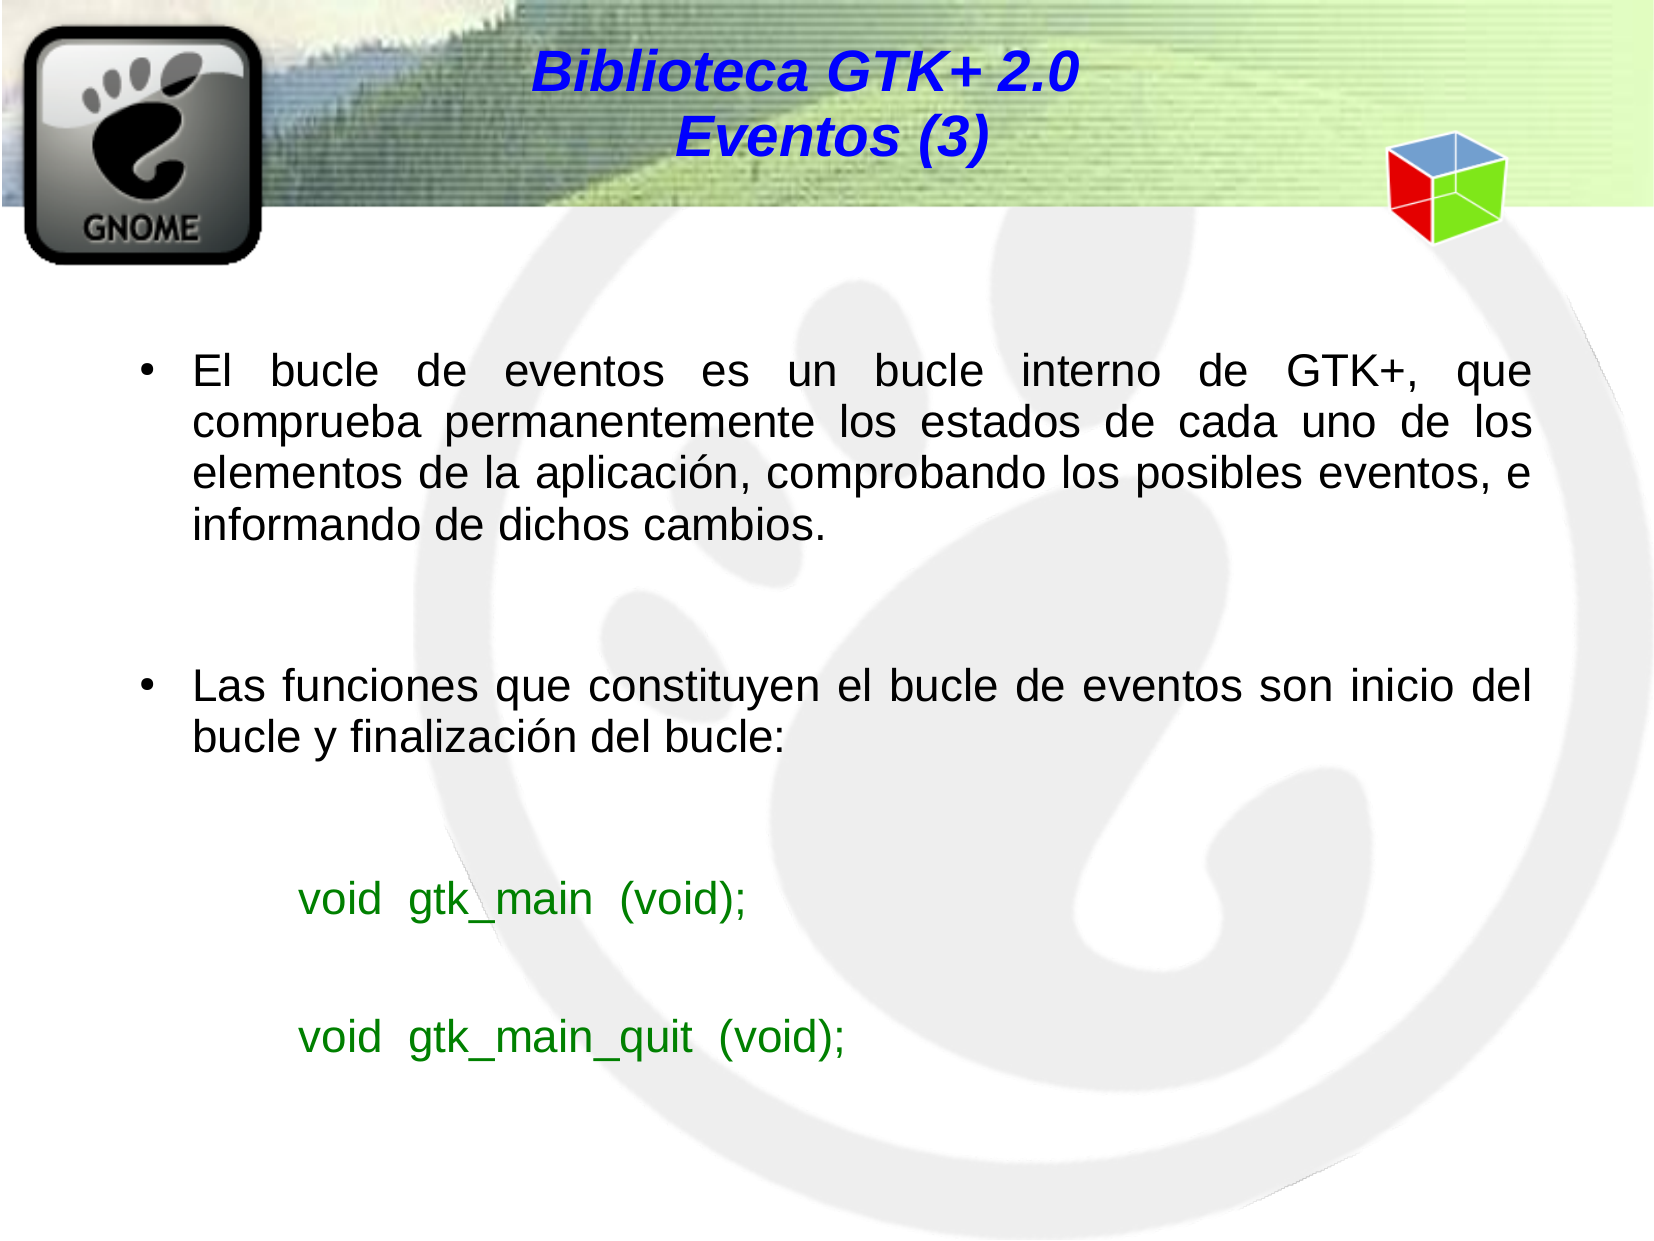

# Biblioteca GTK+ 2.0 Eventos (3)
El bucle de eventos es un bucle interno de GTK+, que comprueba permanentemente los estados de cada uno de los elementos de la aplicación, comprobando los posibles eventos, e informando de dichos cambios.
Las funciones que constituyen el bucle de eventos son inicio del bucle y finalización del bucle:
void gtk_main (void);
void gtk_main_quit (void);